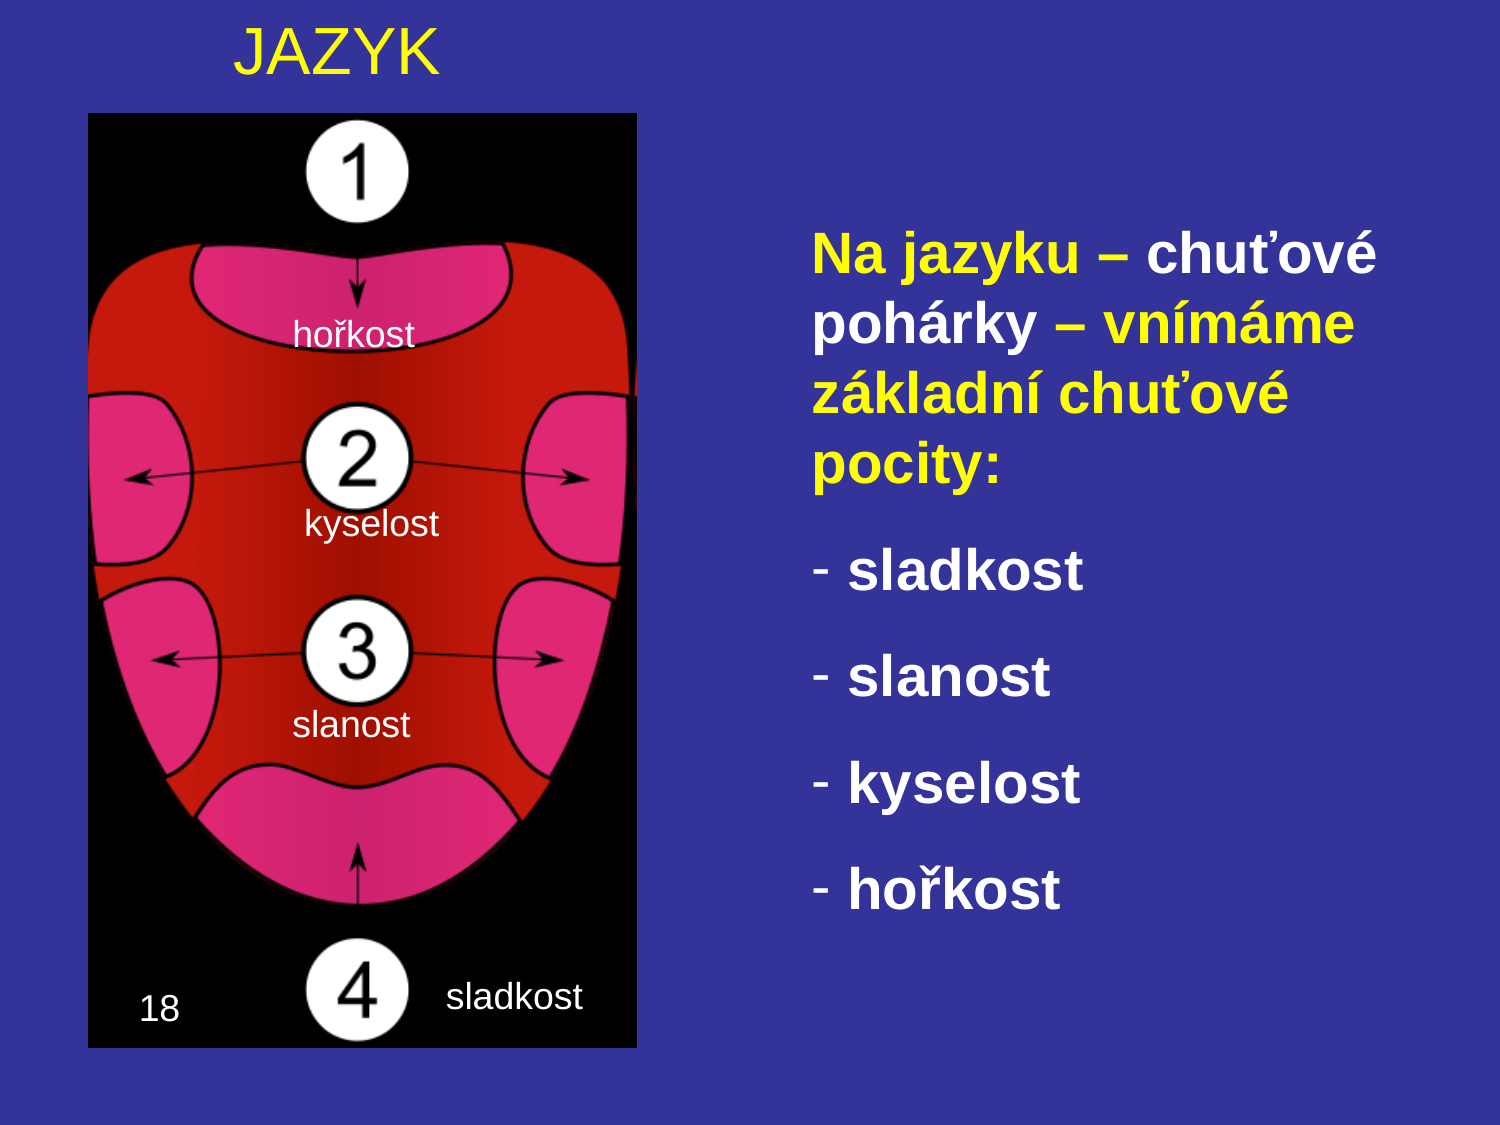

JAZYK
Na jazyku – chuťové pohárky – vnímáme základní chuťové pocity:
 sladkost
 slanost
 kyselost
 hořkost
hořkost
kyselost
slanost
sladkost
18